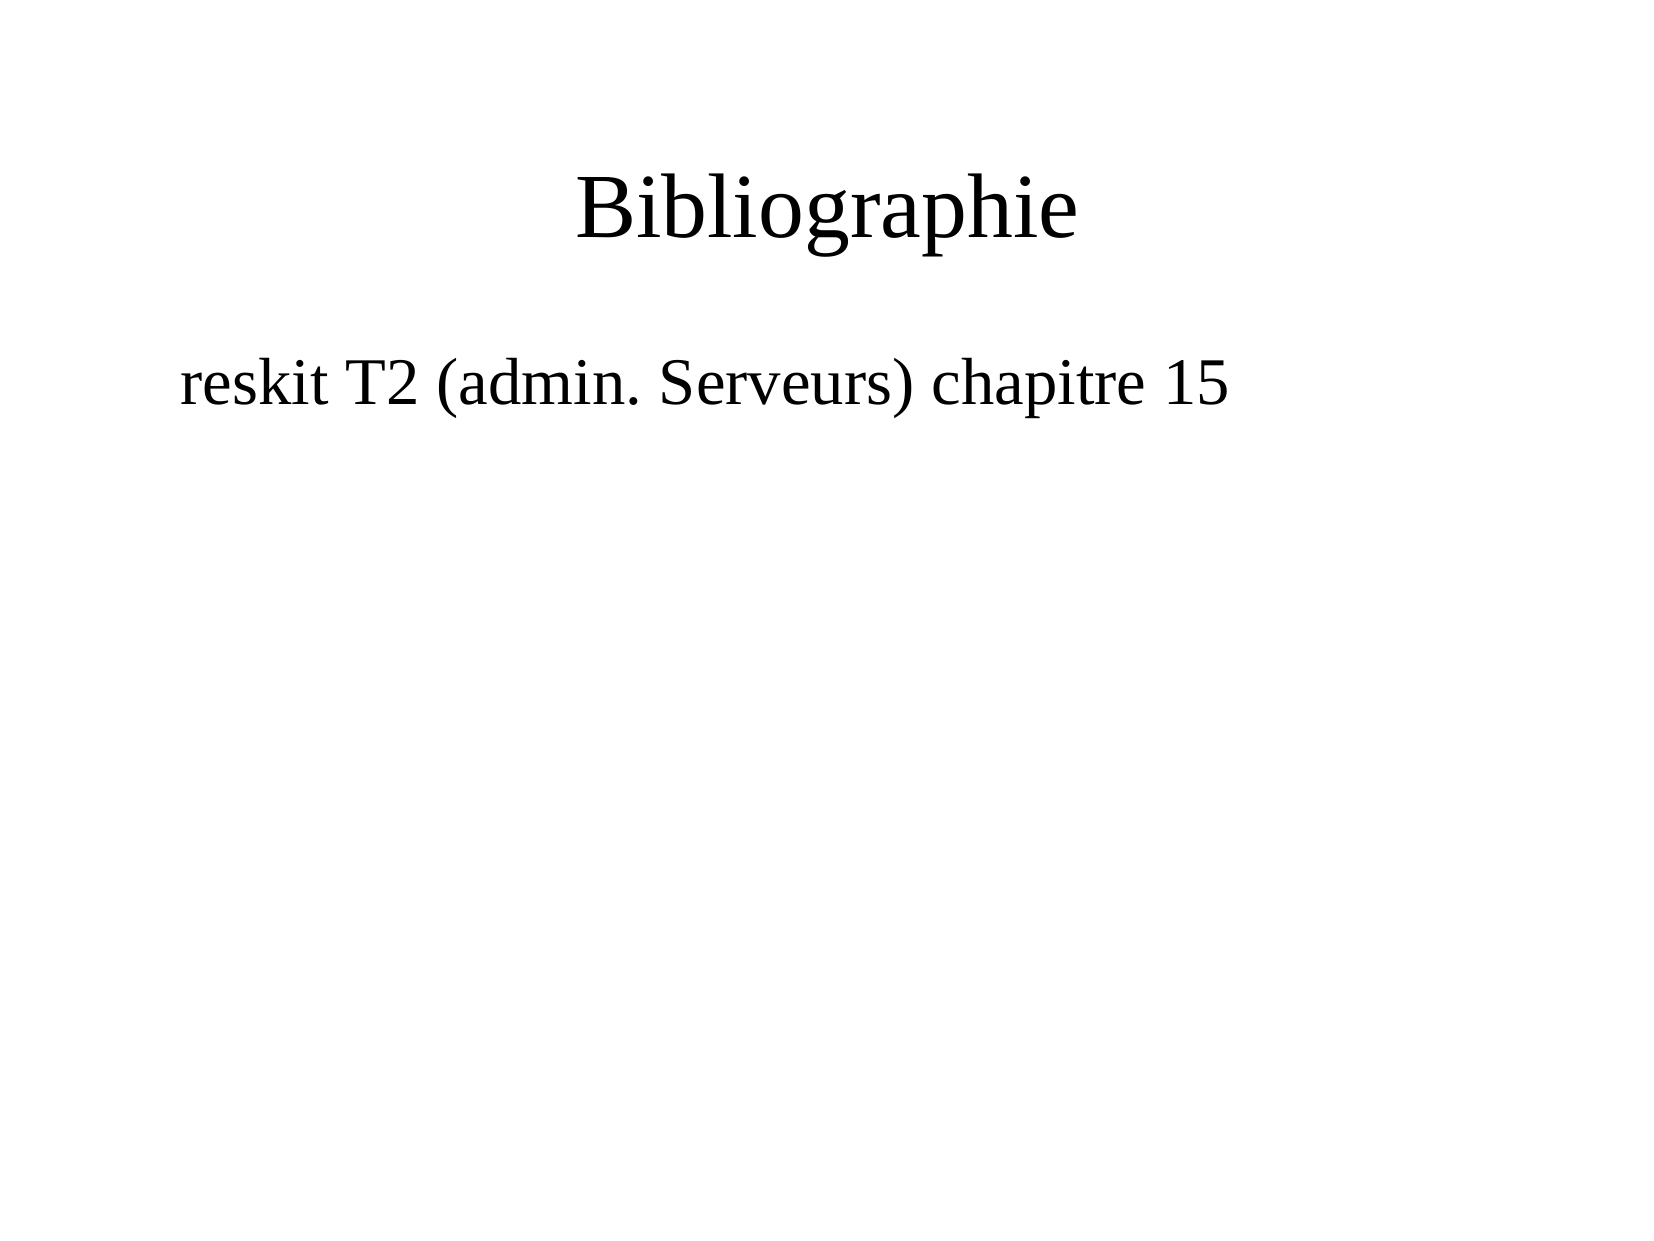

# Bibliographie
reskit T2 (admin. Serveurs) chapitre 15